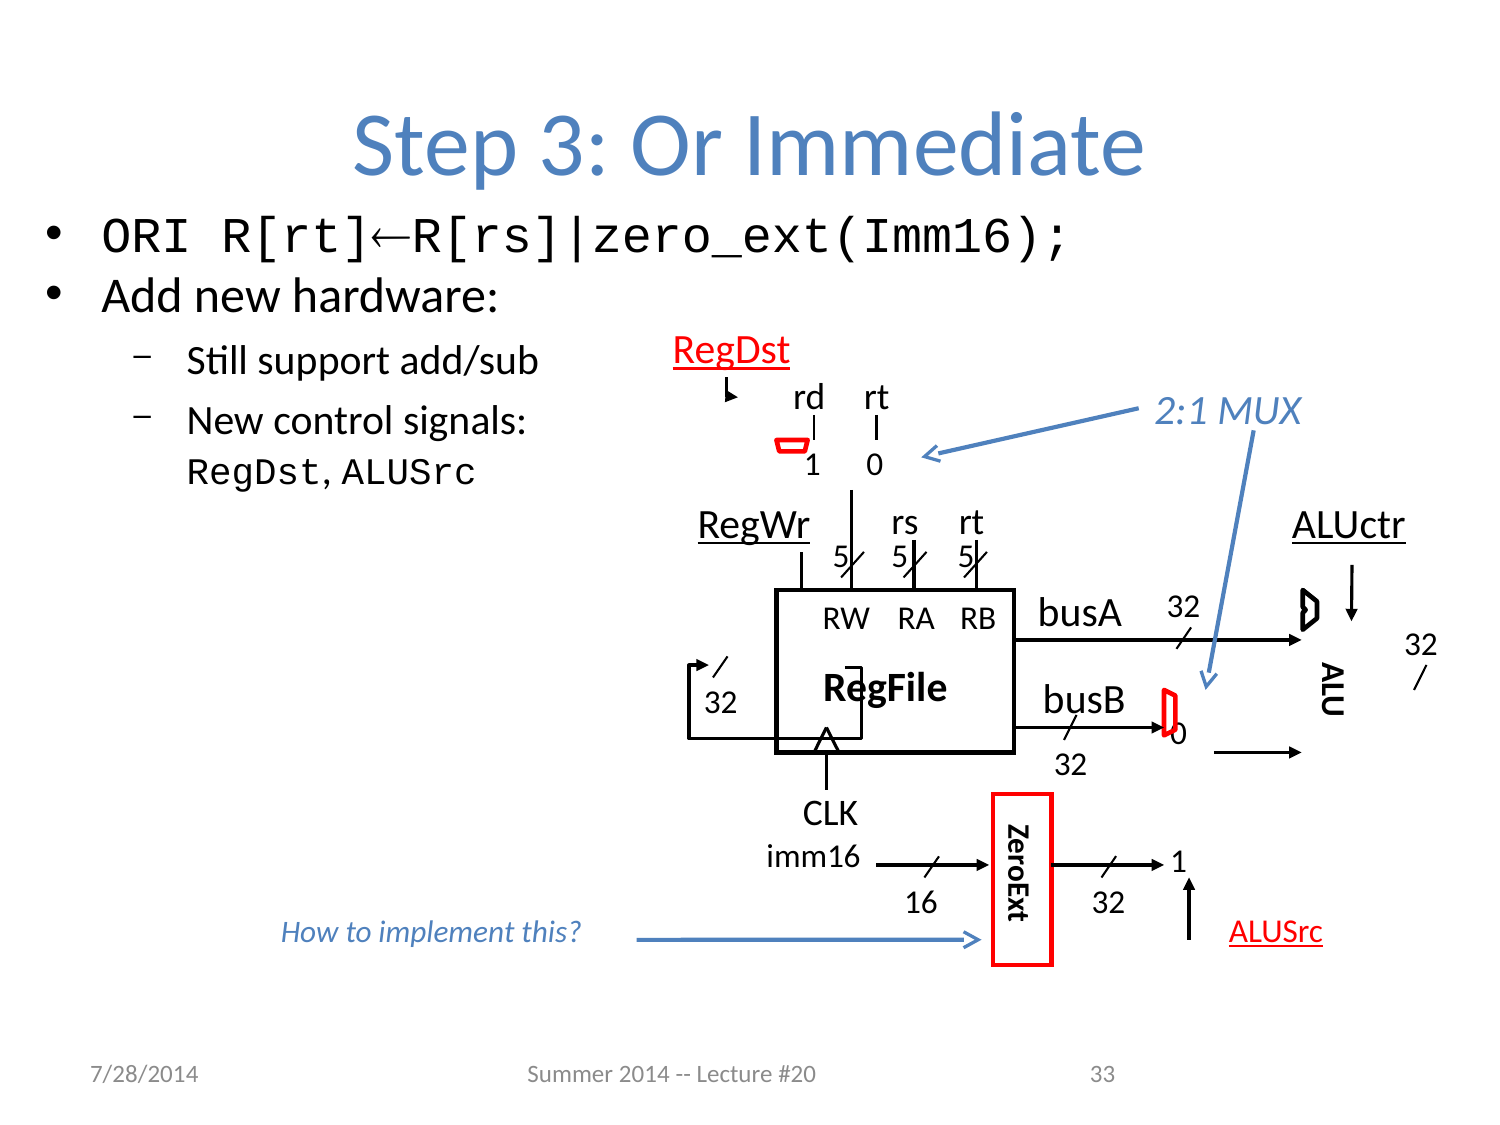

# Step 3: Or Immediate
ORI R[rt]R[rs]|zero_ext(Imm16);
Add new hardware:
Still support add/sub
New control signals:
RegDst, ALUSrc
RegDst
rd
rt
1
0
RegWr
rs
rt
ALUctr
5
5
5
busA
32
RW
RA
RB
ALU
32
RegFile
busB
32
0
32
CLK
imm16
1
ZeroExt
16
32
ALUSrc
2:1 MUX
How to implement this?
7/28/2014
Summer 2014 -- Lecture #20